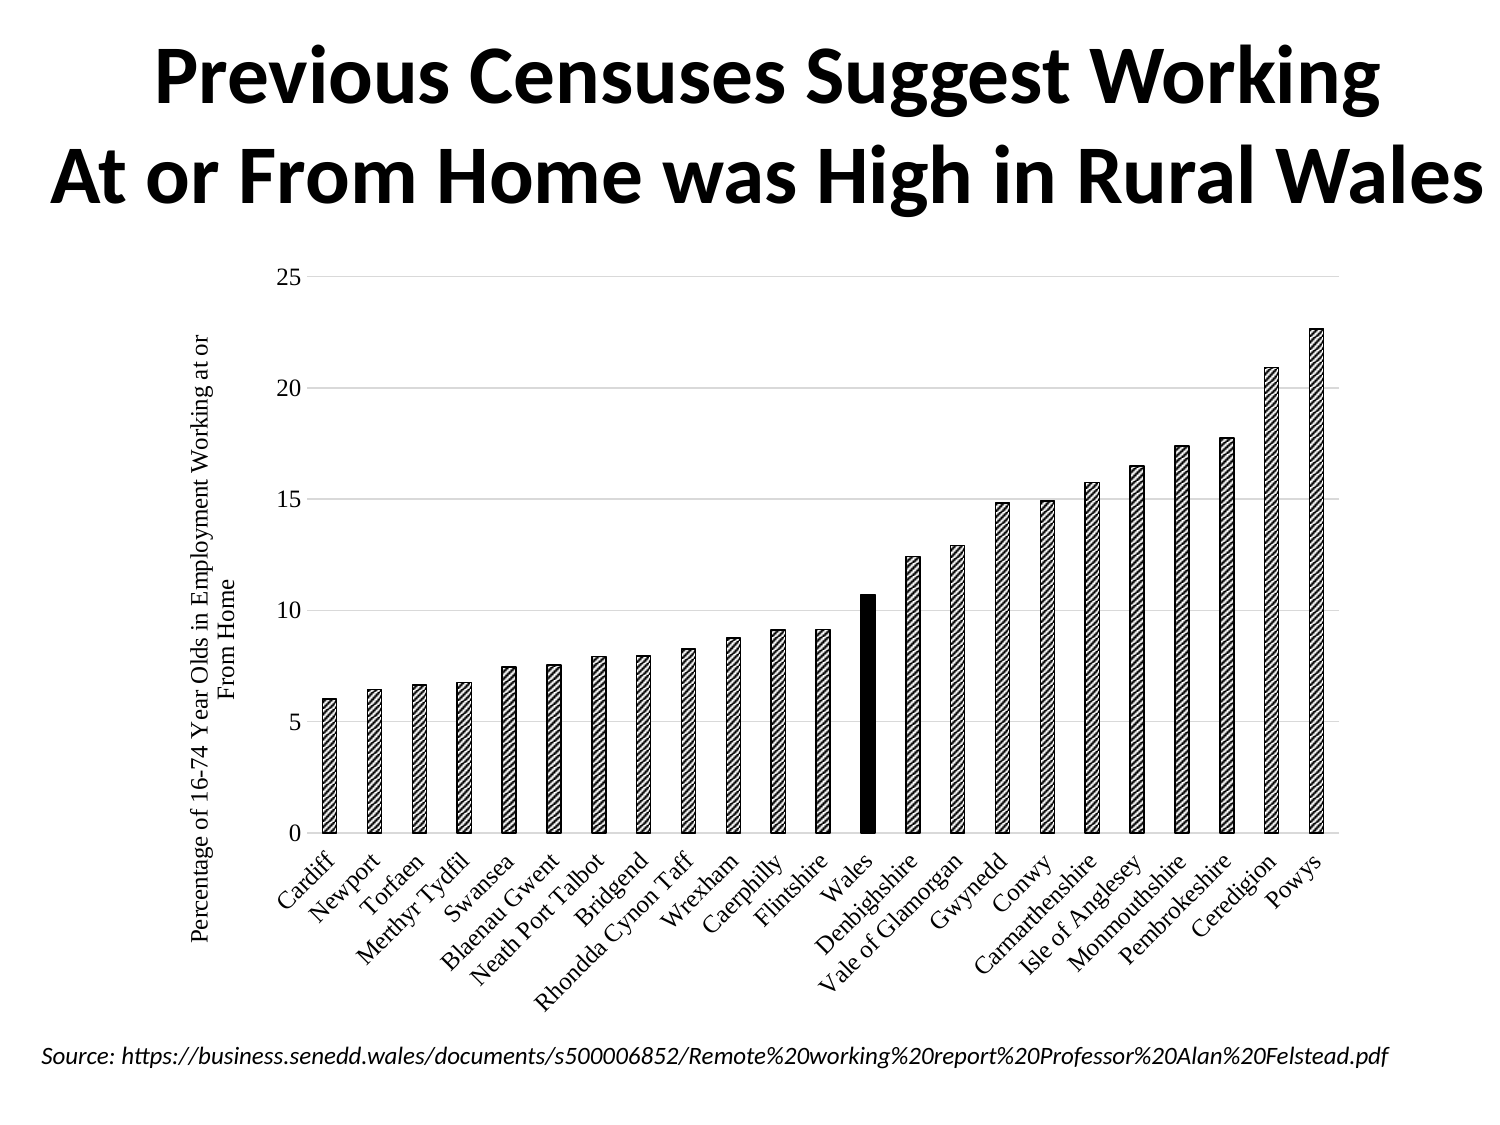

Previous Censuses Suggest Working
At or From Home was High in Rural Wales
### Chart
| Category | Series1 |
|---|---|
| Cardiff | 6.0079518482539 |
| Newport | 6.44492911668484 |
| Torfaen | 6.64385147826982 |
| Merthyr Tydfil | 6.75893144512391 |
| Swansea | 7.44824339860051 |
| Blaenau Gwent | 7.53825893465329 |
| Neath Port Talbot | 7.9344402535288 |
| Bridgend | 7.95984520226243 |
| Rhondda Cynon Taff | 8.25850157786361 |
| Wrexham | 8.7512533491132 |
| Caerphilly | 9.11726089996078 |
| Flintshire | 9.13218550402666 |
| Wales | 10.719380200307 |
| Denbighshire | 12.4186957467901 |
| Vale of Glamorgan | 12.915258700136 |
| Gwynedd | 14.830111408045 |
| Conwy | 14.9178115528418 |
| Carmarthenshire | 15.7438743739001 |
| Isle of Anglesey | 16.4966195451752 |
| Monmouthshire | 17.3891340899538 |
| Pembrokeshire | 17.7428188325055 |
| Ceredigion | 20.9091469808179 |
| Powys | 22.6480662432244 |Source: https://business.senedd.wales/documents/s500006852/Remote%20working%20report%20Professor%20Alan%20Felstead.pdf